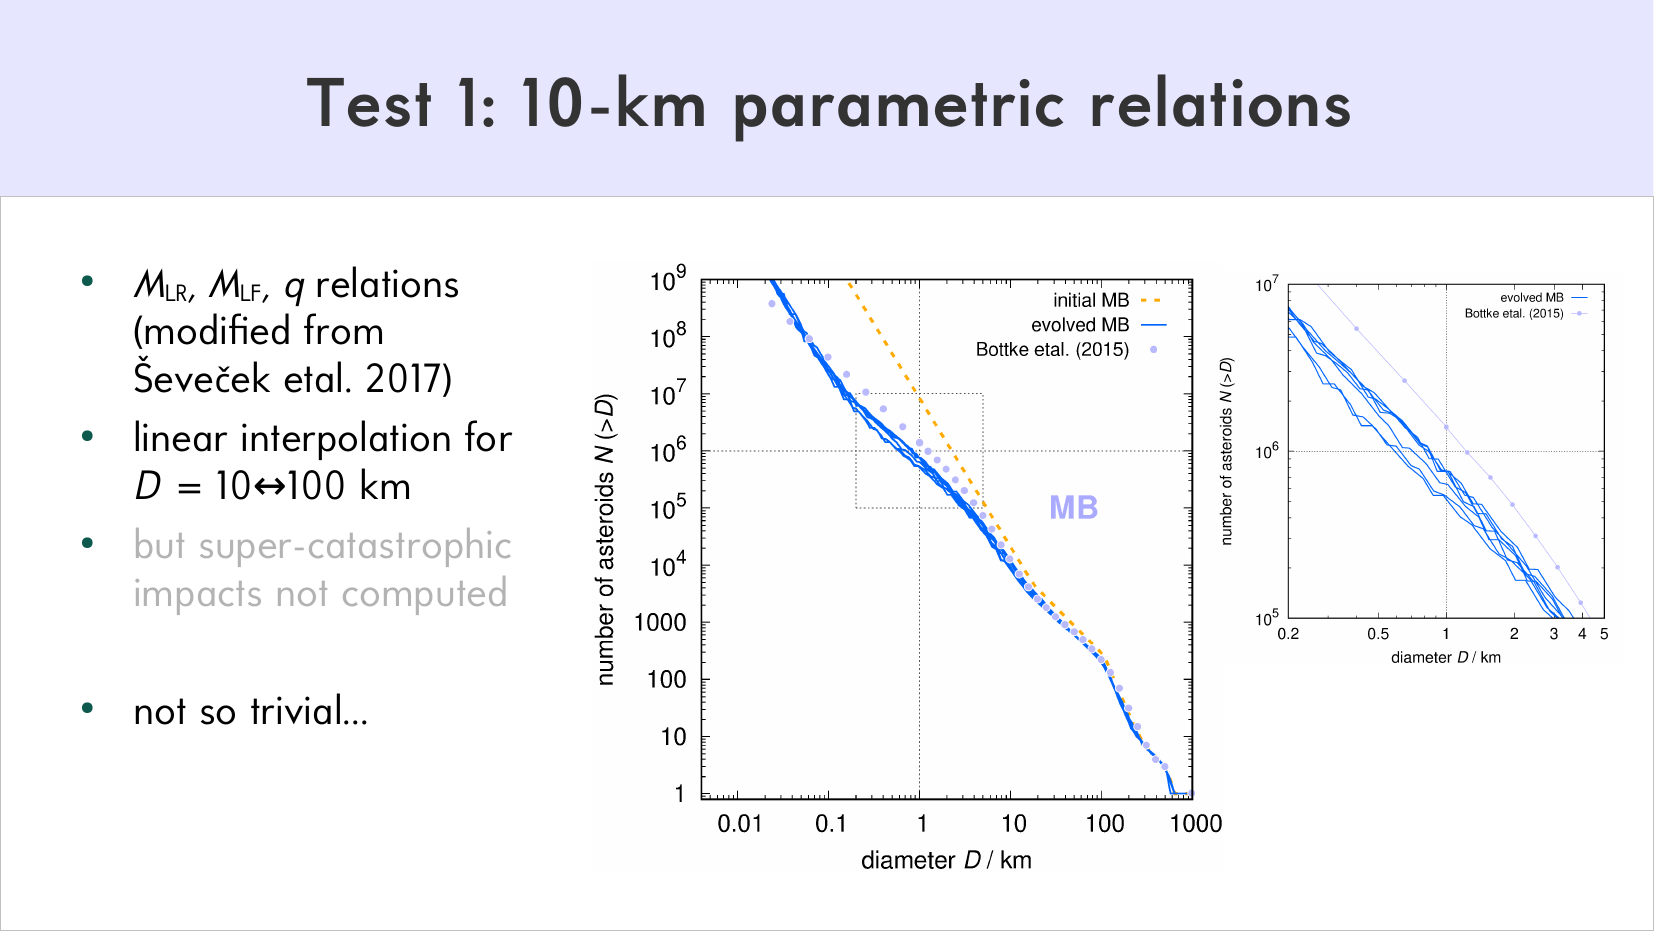

# Test 1: 10-km parametric relations
MLR, MLF, q relations (modified from Ševeček etal. 2017)
linear interpolation for D = 10↔100 km
but super-catastrophic impacts not computed
not so trivial...